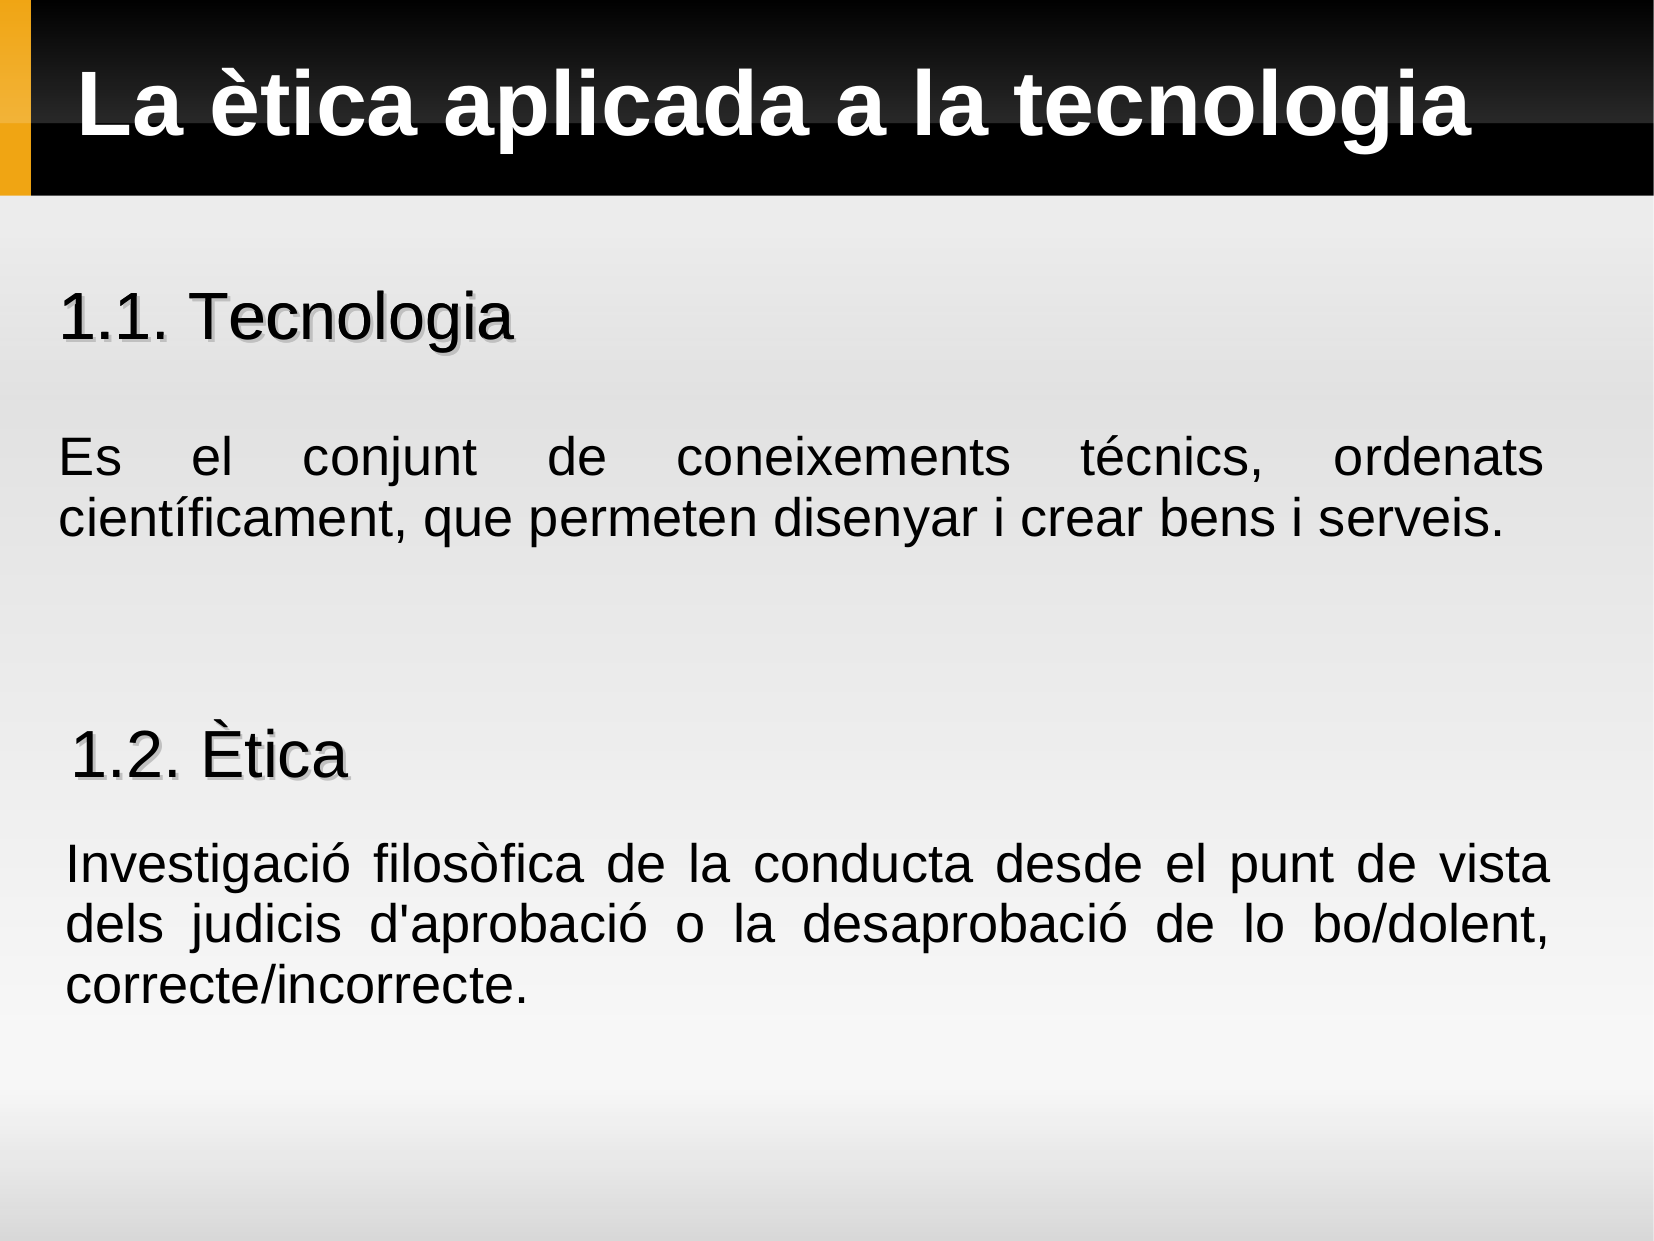

# La ètica aplicada a la tecnologia
1.1. Tecnologia
1.1. Tecnologia
Es el conjunt de coneixements técnics, ordenats científicament, que permeten disenyar i crear bens i serveis.
1.2. Ètica
Investigació filosòfica de la conducta desde el punt de vista dels judicis d'aprobació o la desaprobació de lo bo/dolent, correcte/incorrecte.